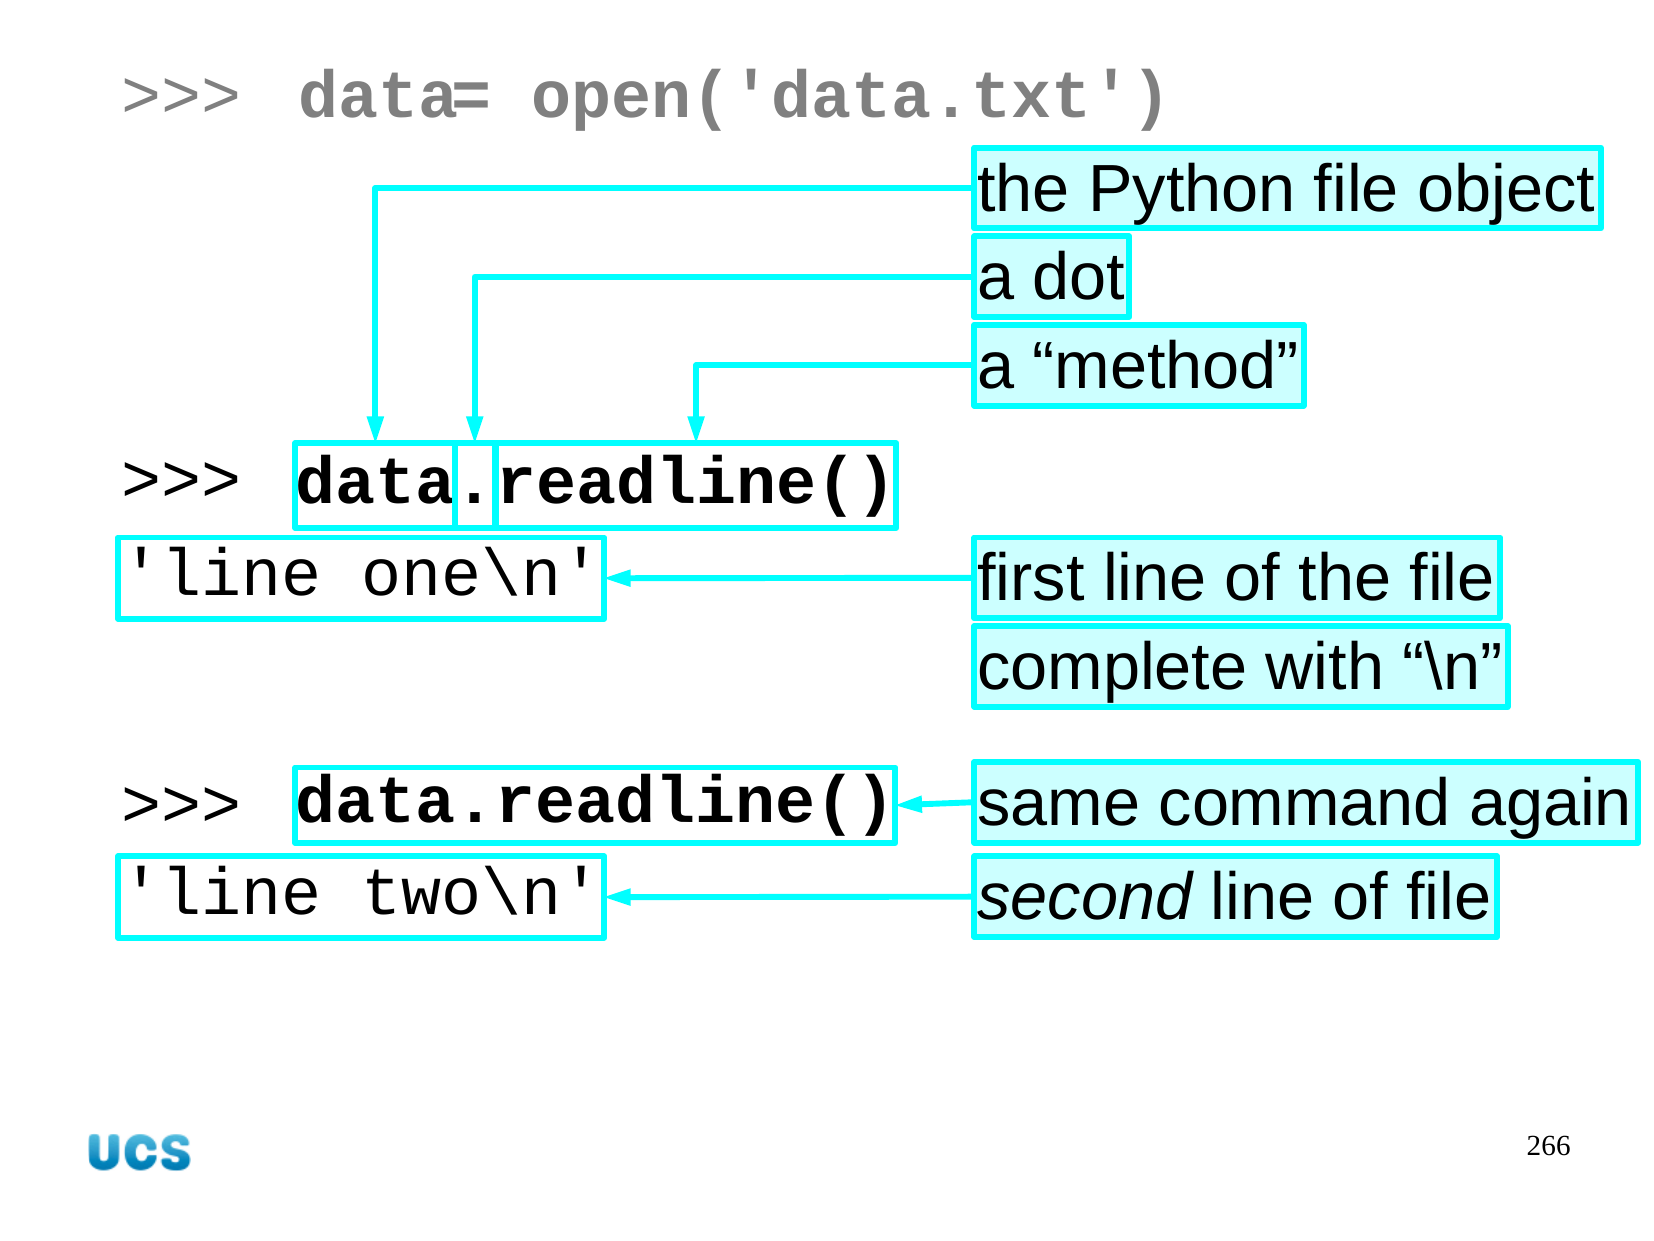

>>>
data
= open('data.txt')
the Python file object
a dot
a “method”
>>>
data
.
readline()
'line one\n'
first line of the file
complete with “\n”
same command again
data.readline()
>>>
'line two\n'
second line of file
266